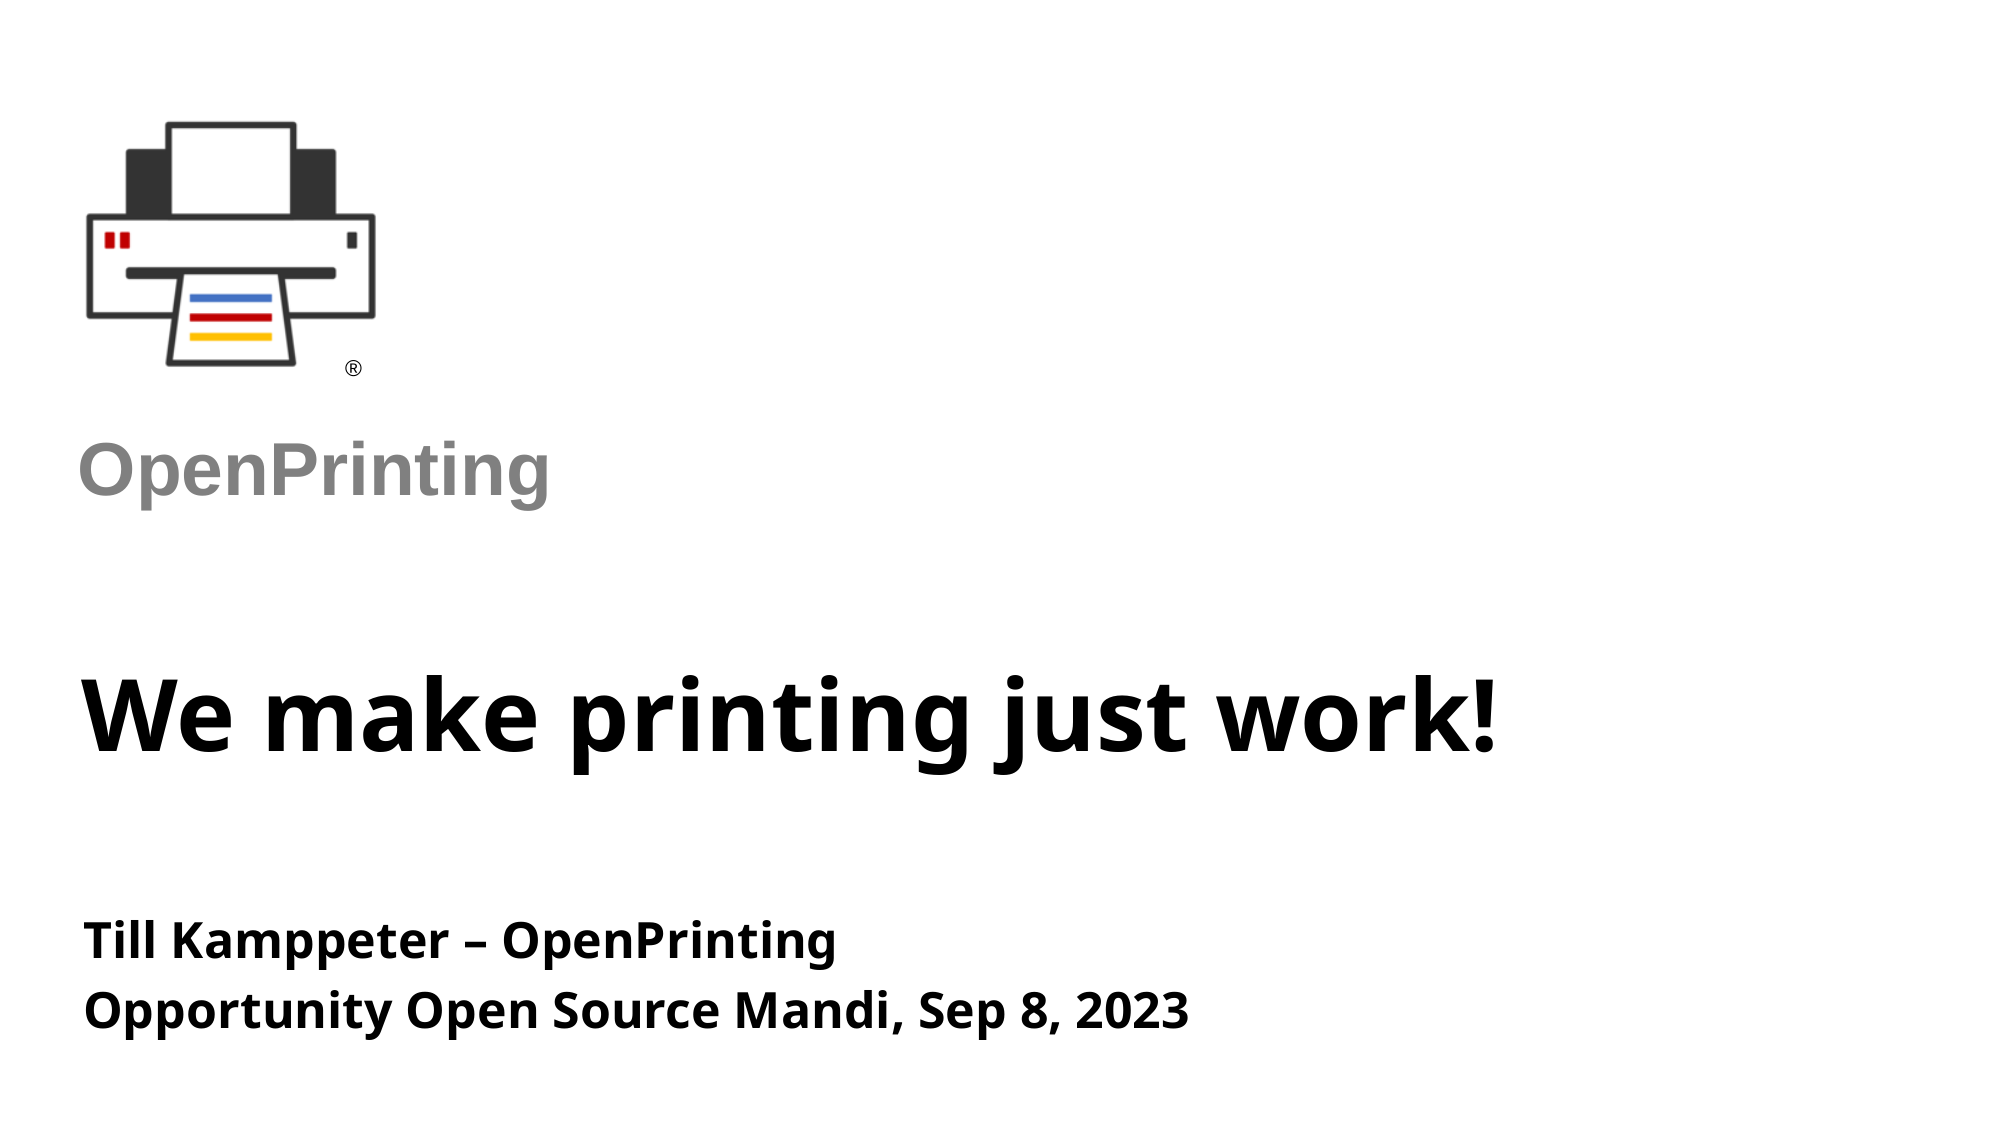

# We make printing just work!
Till Kamppeter – OpenPrinting
Opportunity Open Source Mandi, Sep 8, 2023